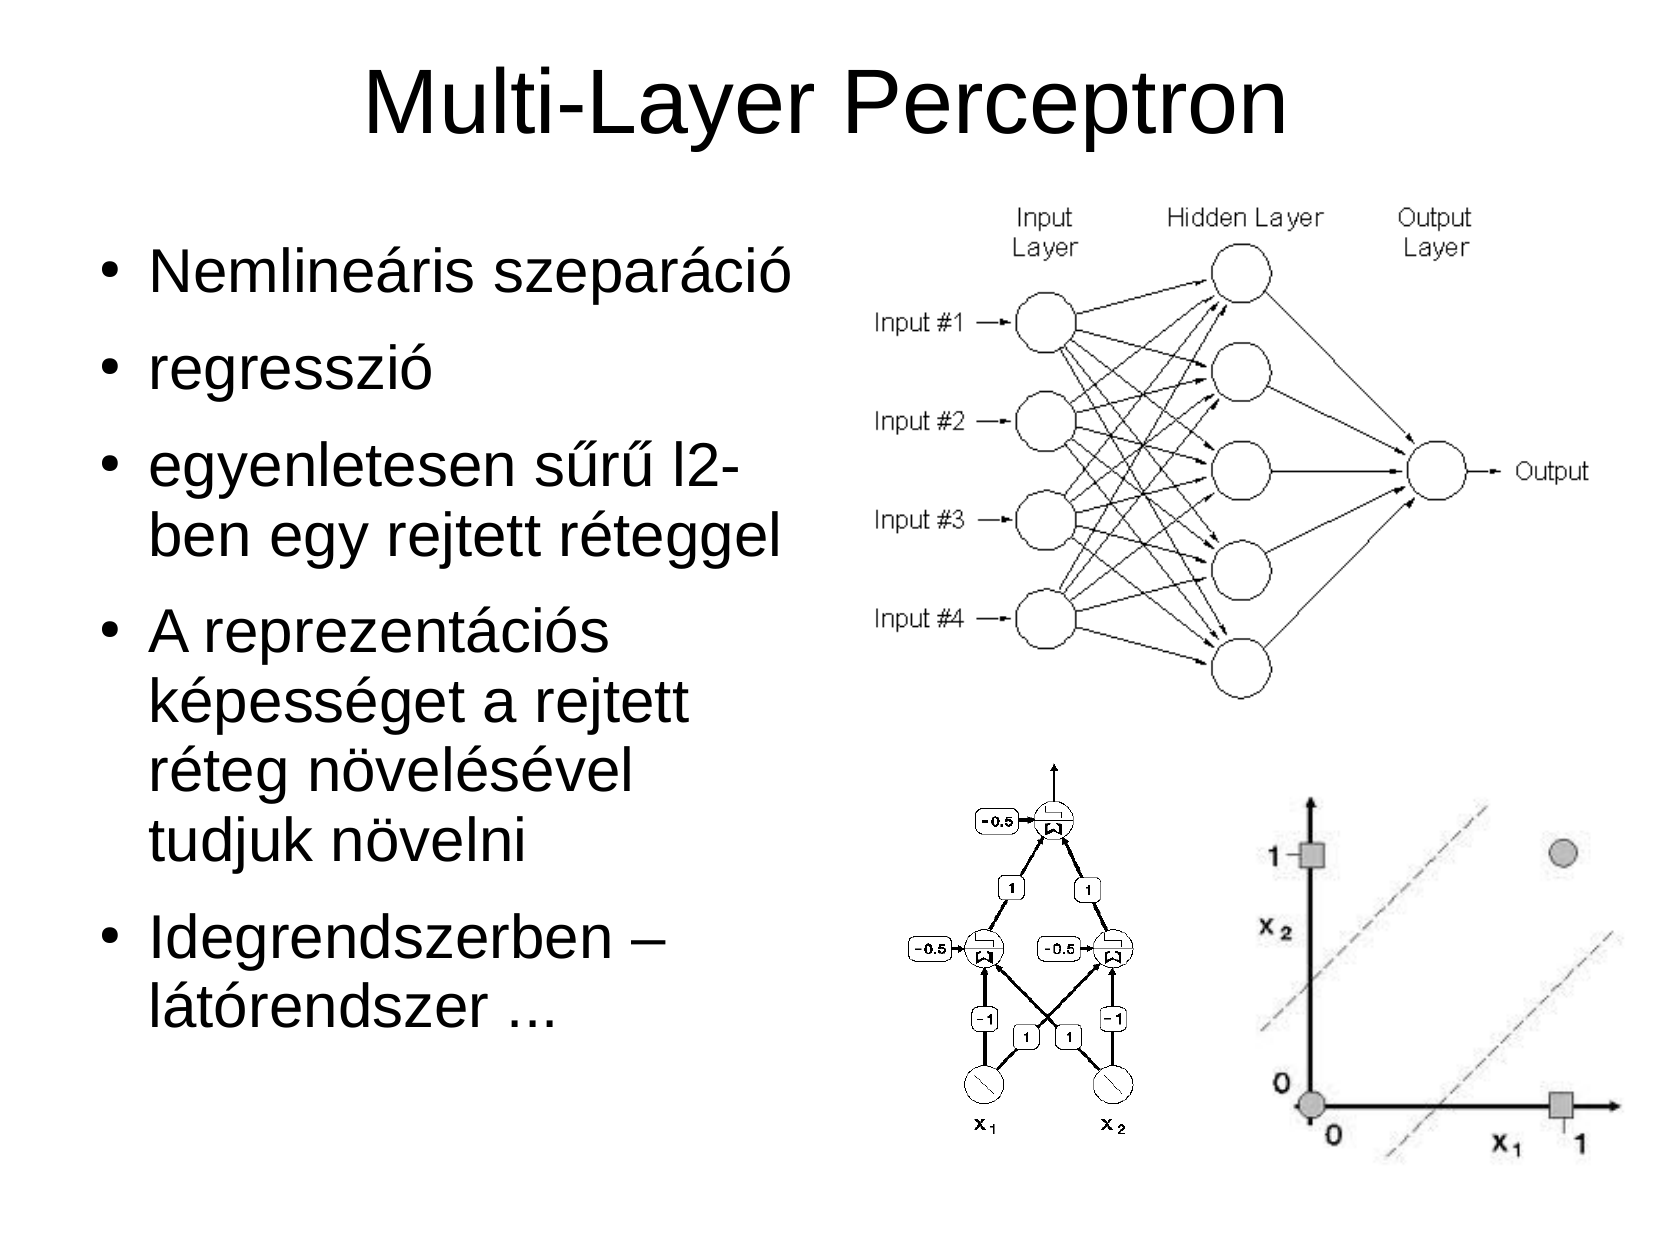

# Multi-Layer Perceptron
Nemlineáris szeparáció
regresszió
egyenletesen sűrű l2-ben egy rejtett réteggel
A reprezentációs képességet a rejtett réteg növelésével tudjuk növelni
Idegrendszerben – látórendszer ...